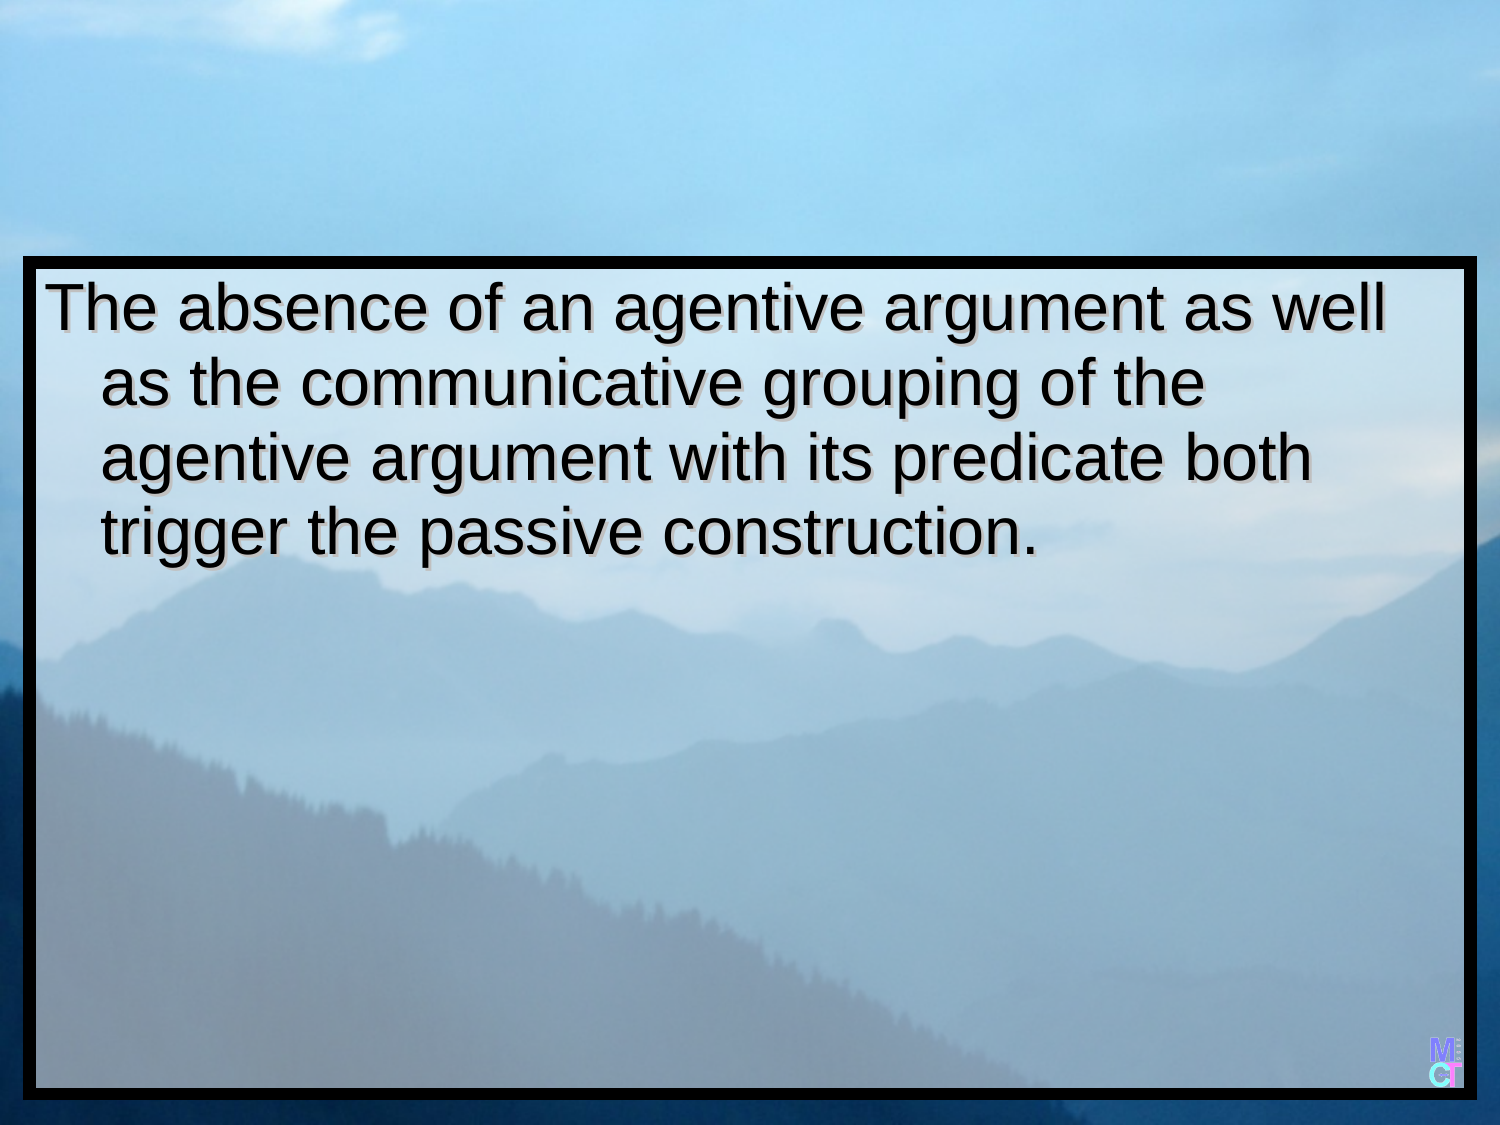

#
The absence of an agentive argument as well as the communicative grouping of the agentive argument with its predicate both trigger the passive construction.